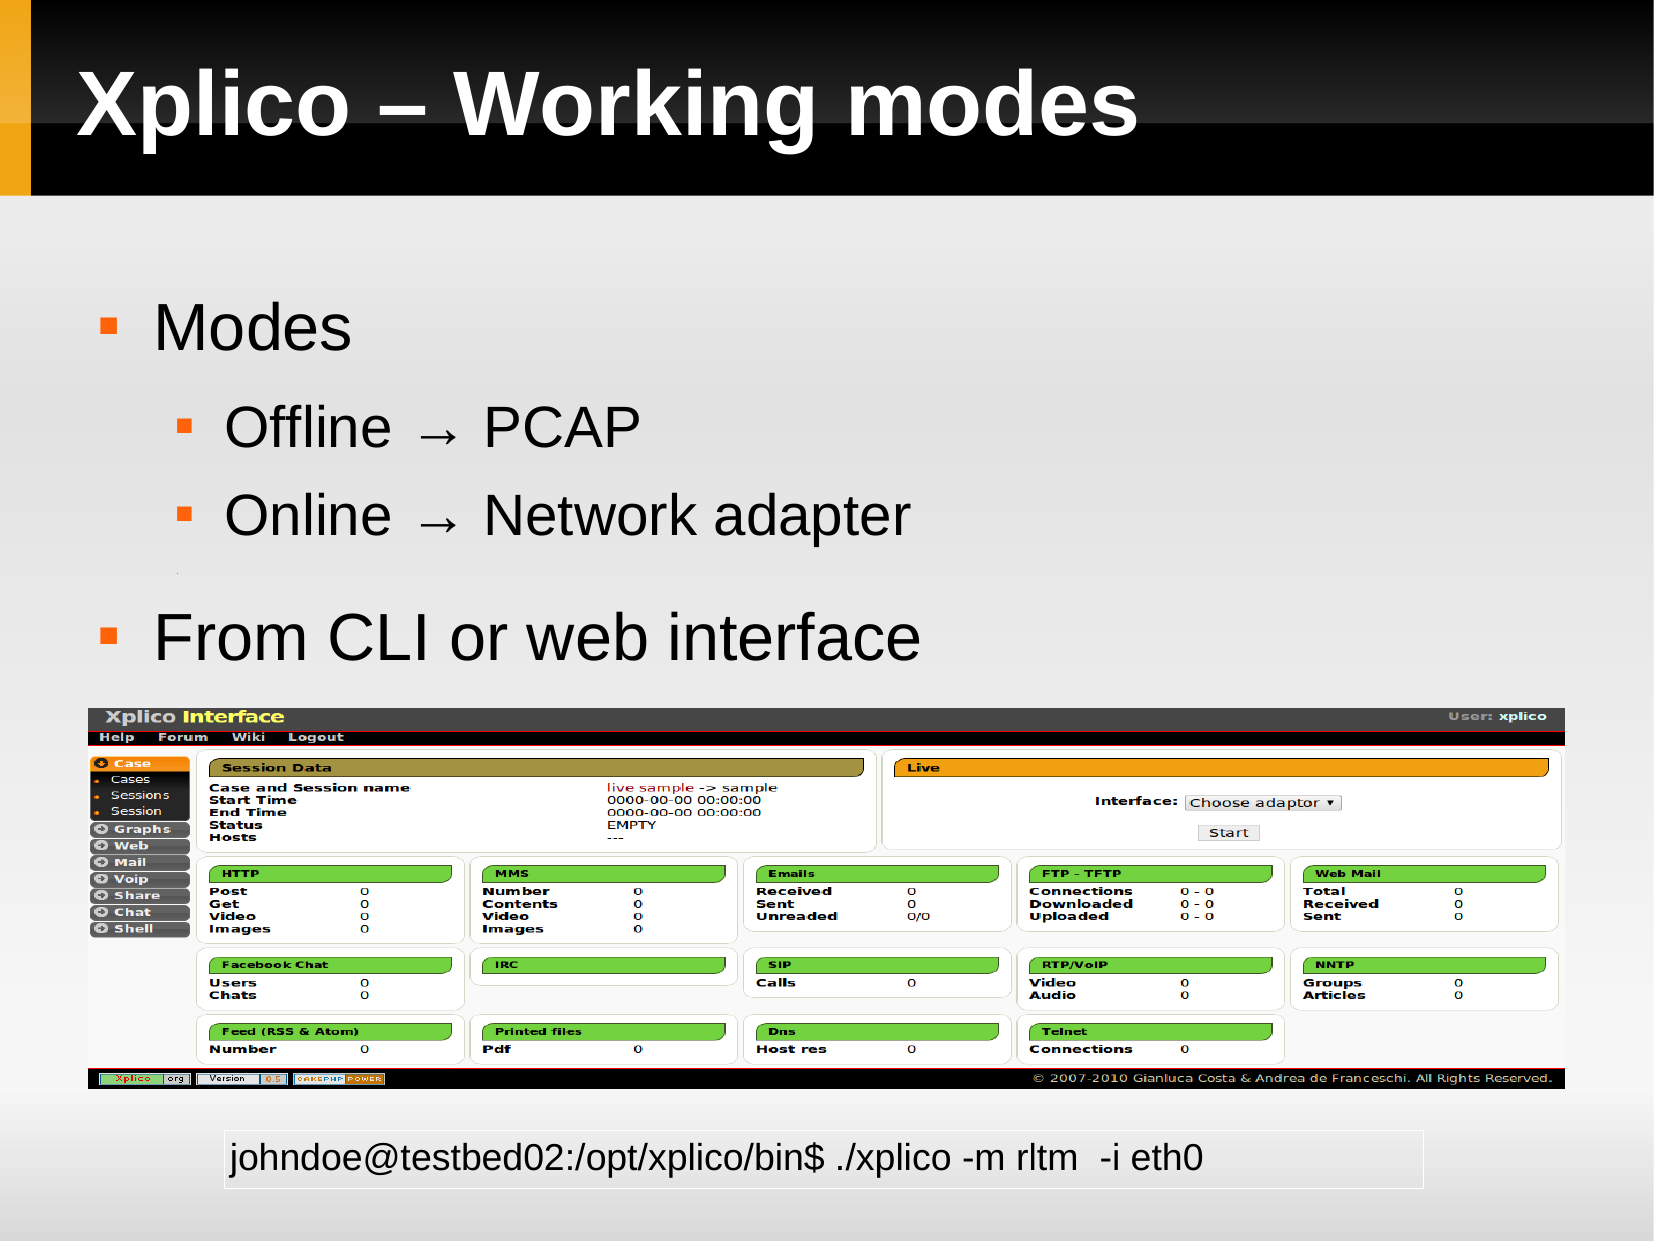

# Xplico – Working modes
Modes
Offline → PCAP
Online → Network adapter
From CLI or web interface
| johndoe@testbed02:/opt/xplico/bin$ ./xplico -m rltm -i eth0 |
| --- |